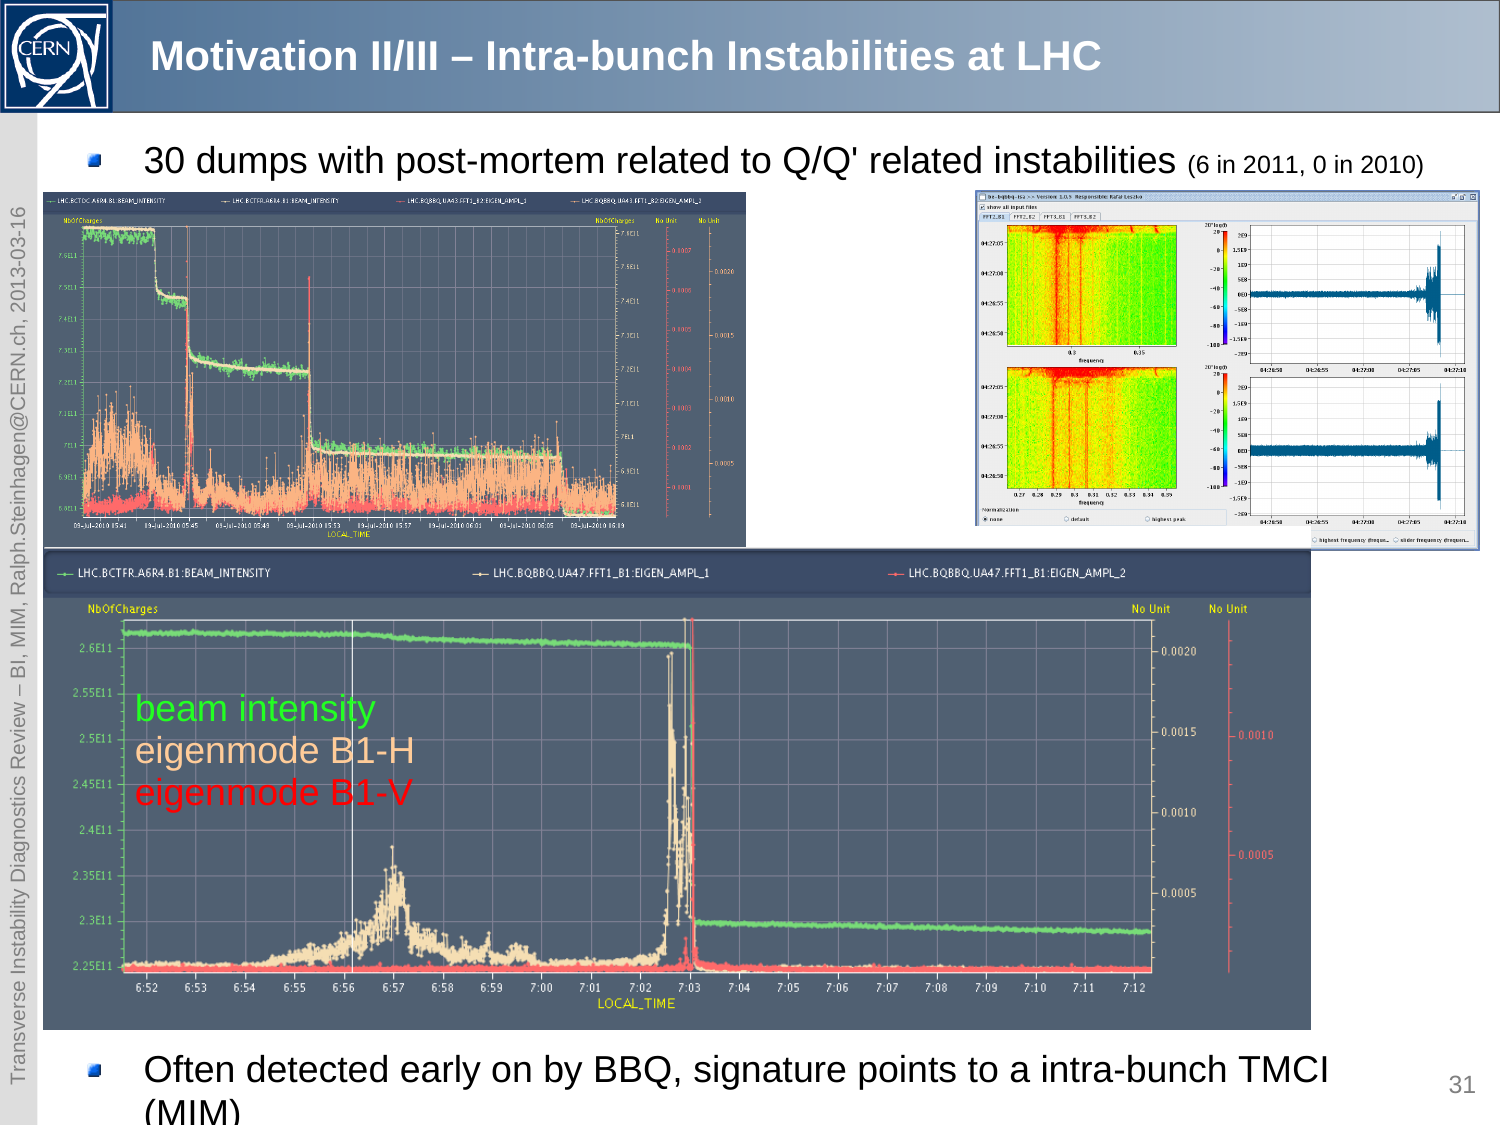

# Motivation II/III – Intra-bunch Instabilities at LHC
30 dumps with post-mortem related to Q/Q' related instabilities (6 in 2011, 0 in 2010)
Often detected early on by BBQ, signature points to a intra-bunch TMCI (MIM)
beam intensity
eigenmode B1-H
eigenmode B1-V